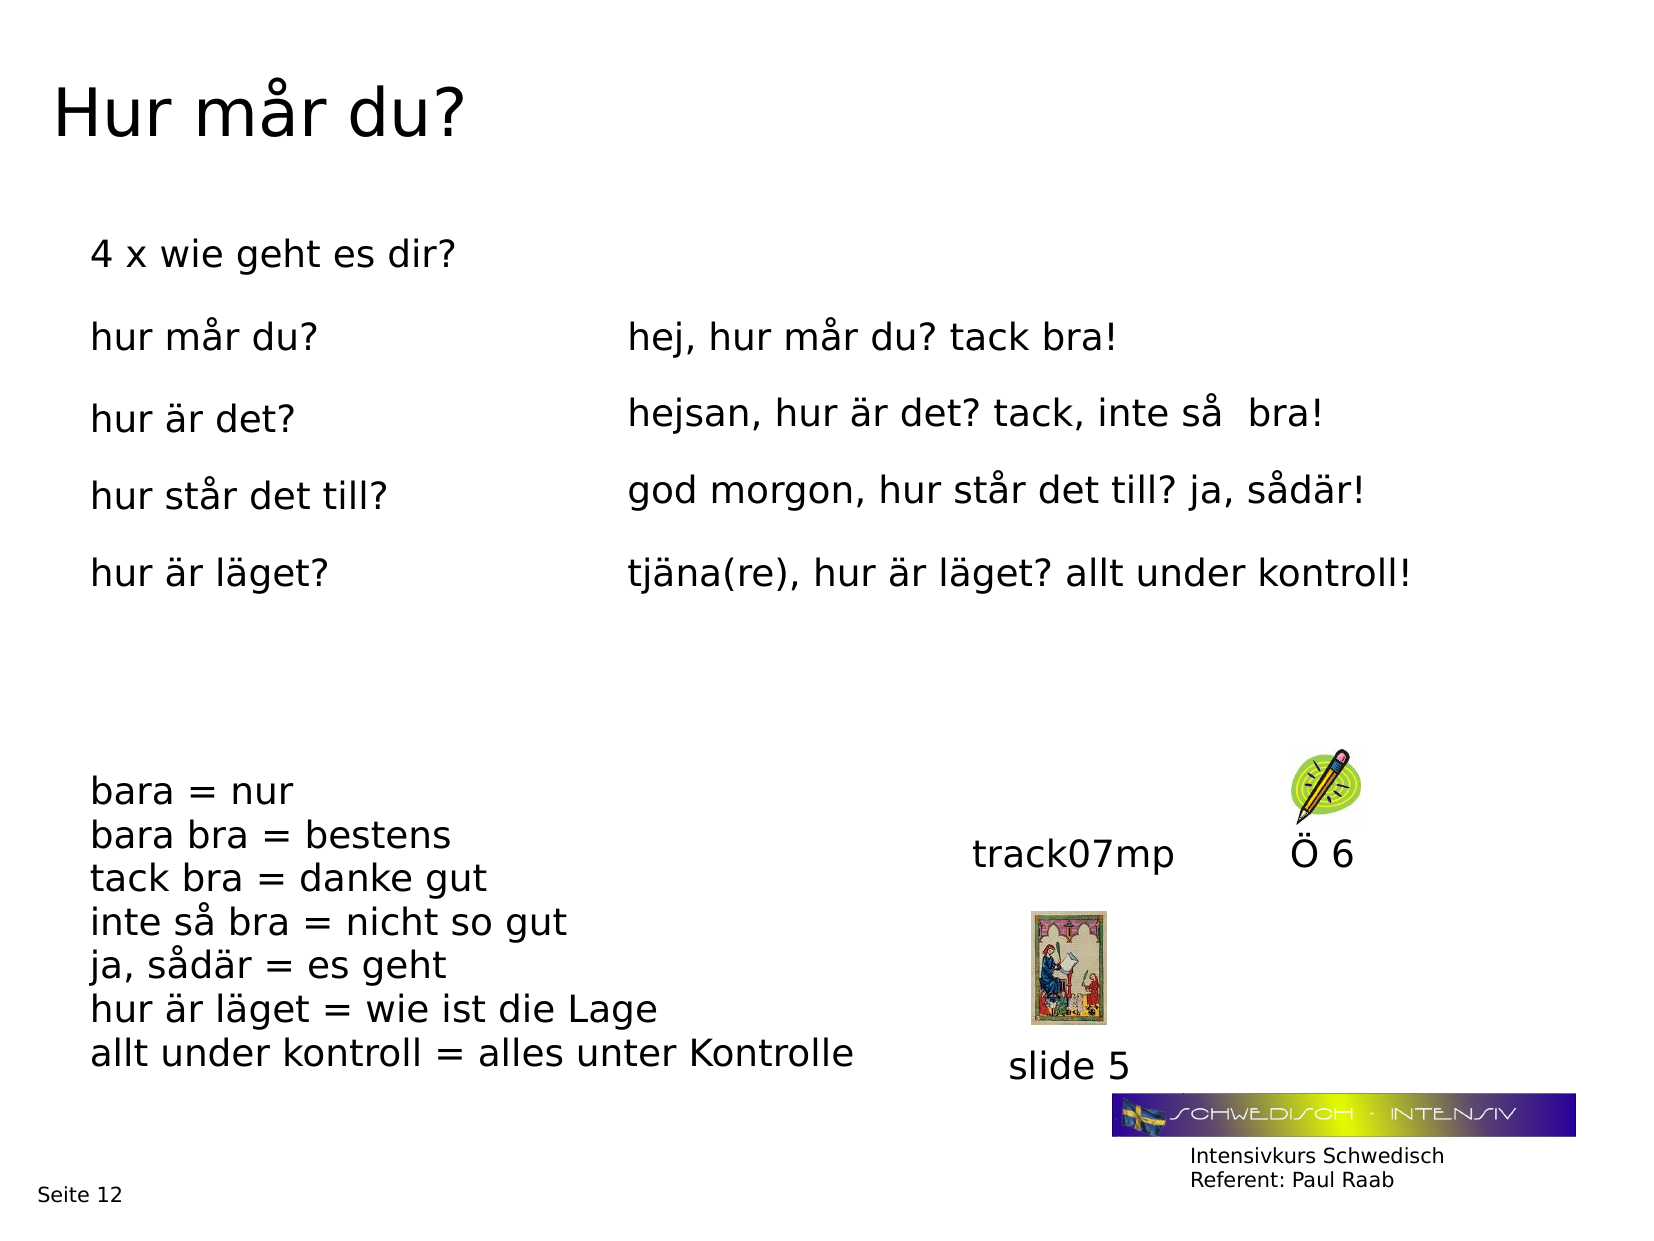

Hur mår du?
4 x wie geht es dir?
hur mår du?
hej, hur mår du? tack bra!
hejsan, hur är det? tack, inte så bra!
hur är det?
god morgon, hur står det till? ja, sådär!
hur står det till?
hur är läget?
tjäna(re), hur är läget? allt under kontroll!
bara = nur
bara bra = bestens
tack bra = danke gut
inte så bra = nicht so gut
ja, sådär = es geht
hur är läget = wie ist die Lage
allt under kontroll = alles unter Kontrolle
track07mp
Ö 6
slide 5